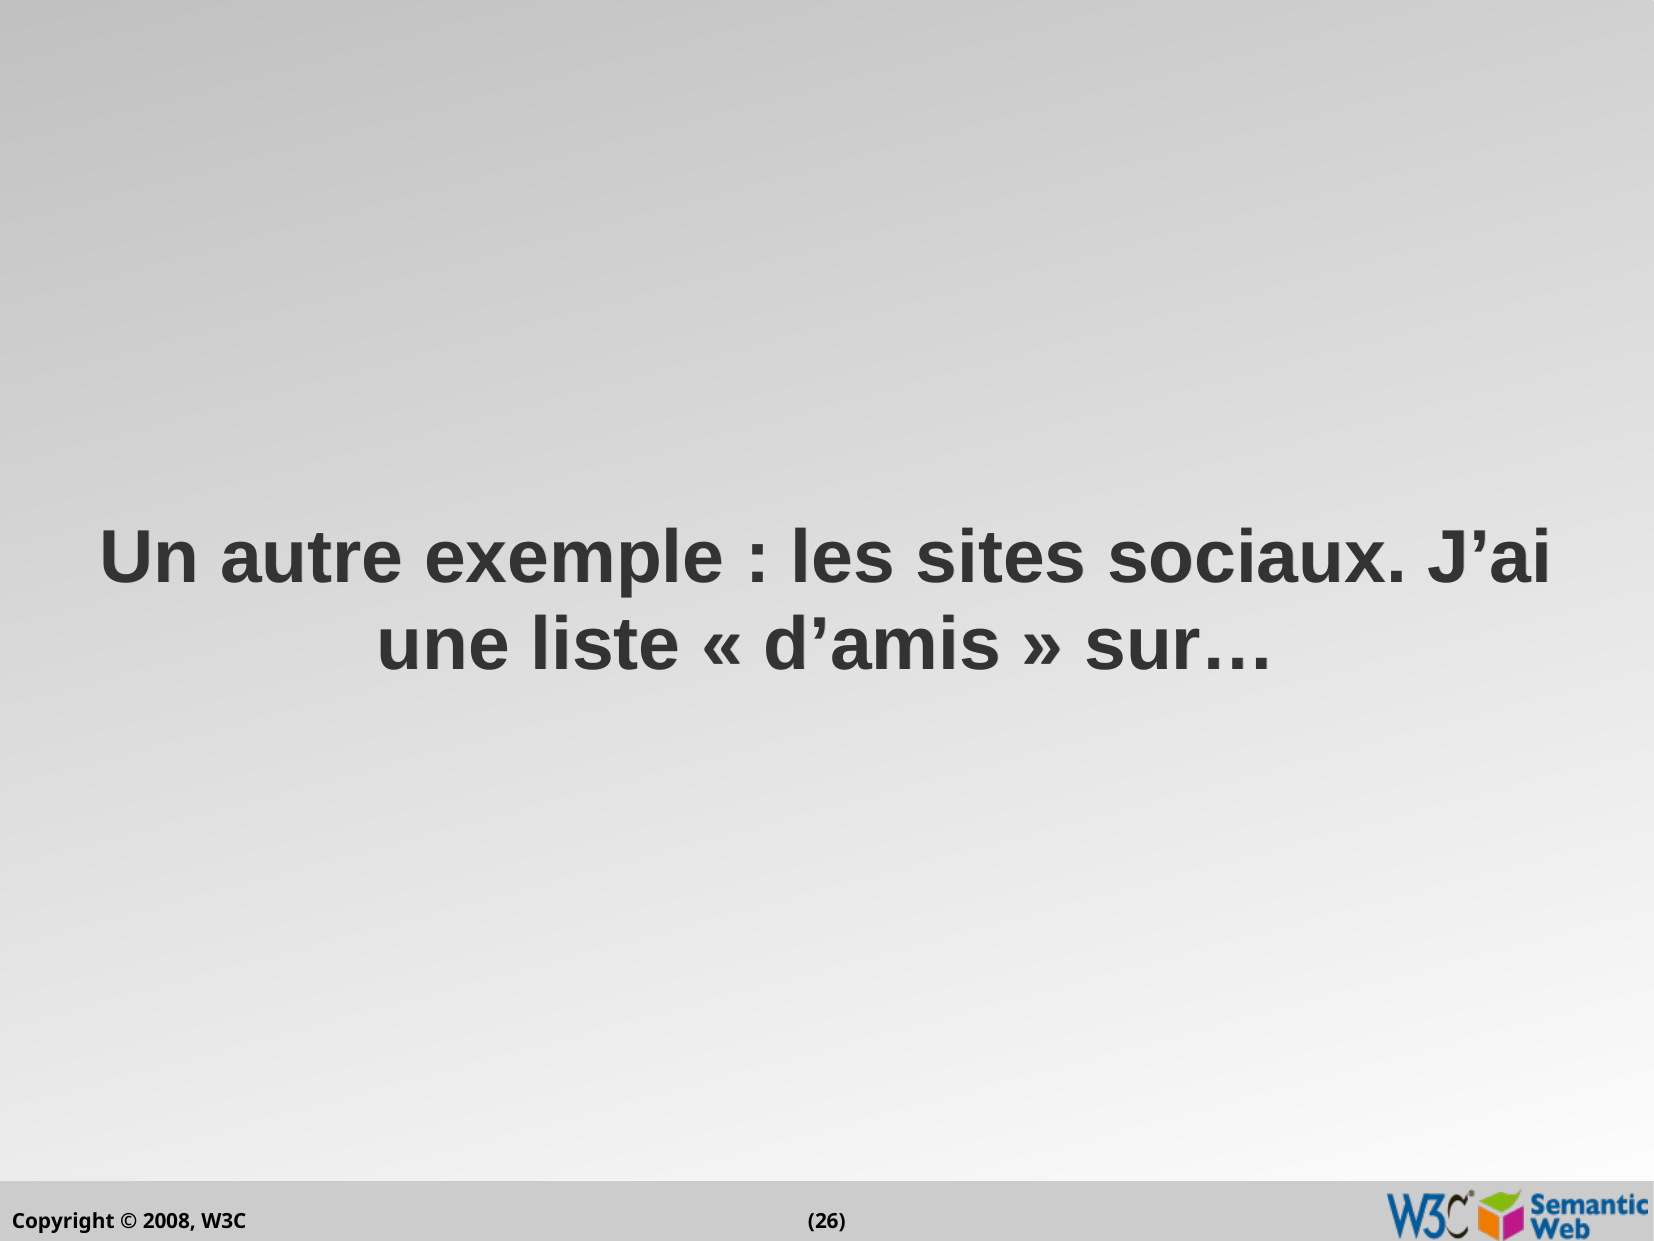

# Un autre exemple : les sites sociaux. J’ai une liste « d’amis » sur…